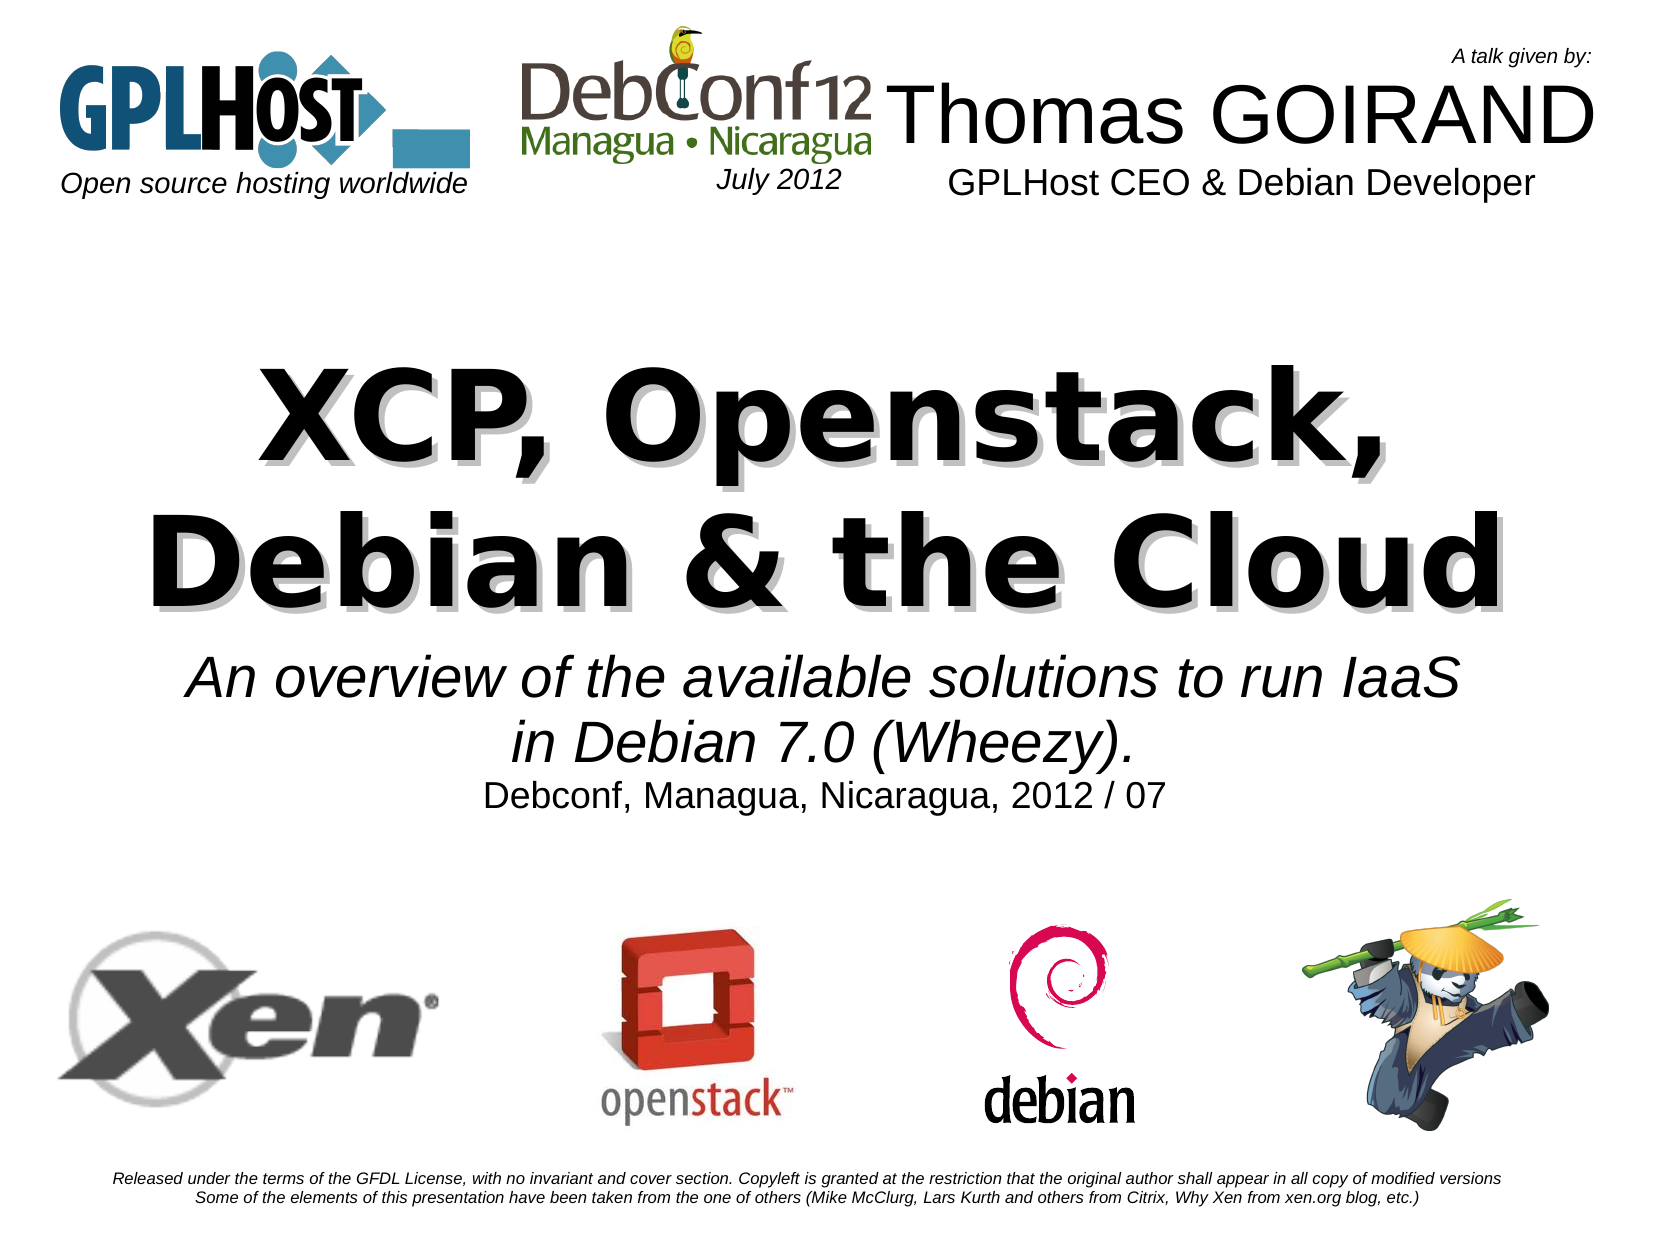

A talk given by:
Thomas GOIRAND
GPLHost CEO & Debian Developer
July 2012
Open source hosting worldwide
XCP, Openstack,
Debian & the Cloud
An overview of the available solutions to run IaaS in Debian 7.0 (Wheezy).
Debconf, Managua, Nicaragua, 2012 / 07
Released under the terms of the GFDL License, with no invariant and cover section. Copyleft is granted at the restriction that the original author shall appear in all copy of modified versions
Some of the elements of this presentation have been taken from the one of others (Mike McClurg, Lars Kurth and others from Citrix, Why Xen from xen.org blog, etc.)